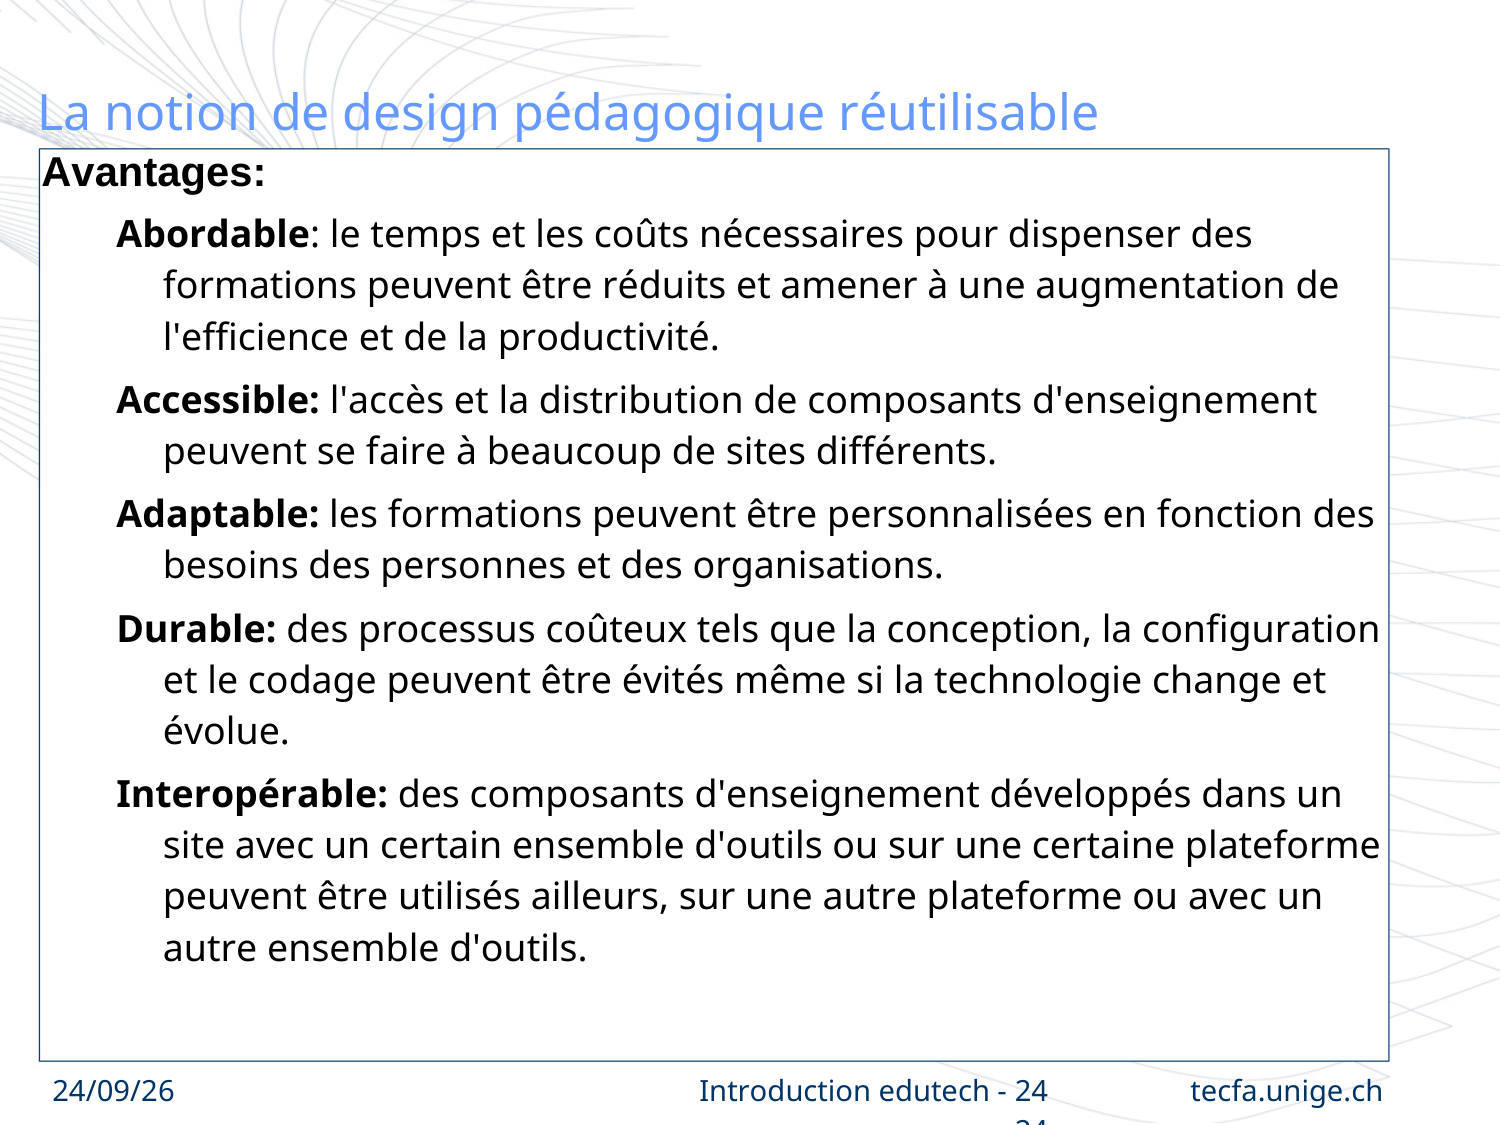

# La notion de design pédagogique réutilisable
Avantages:
Abordable: le temps et les coûts nécessaires pour dispenser des formations peuvent être réduits et amener à une augmentation de l'efficience et de la productivité.
Accessible: l'accès et la distribution de composants d'enseignement peuvent se faire à beaucoup de sites différents.
Adaptable: les formations peuvent être personnalisées en fonction des besoins des personnes et des organisations.
Durable: des processus coûteux tels que la conception, la configuration et le codage peuvent être évités même si la technologie change et évolue.
Interopérable: des composants d'enseignement développés dans un site avec un certain ensemble d'outils ou sur une certaine plateforme peuvent être utilisés ailleurs, sur une autre plateforme ou avec un autre ensemble d'outils.
24